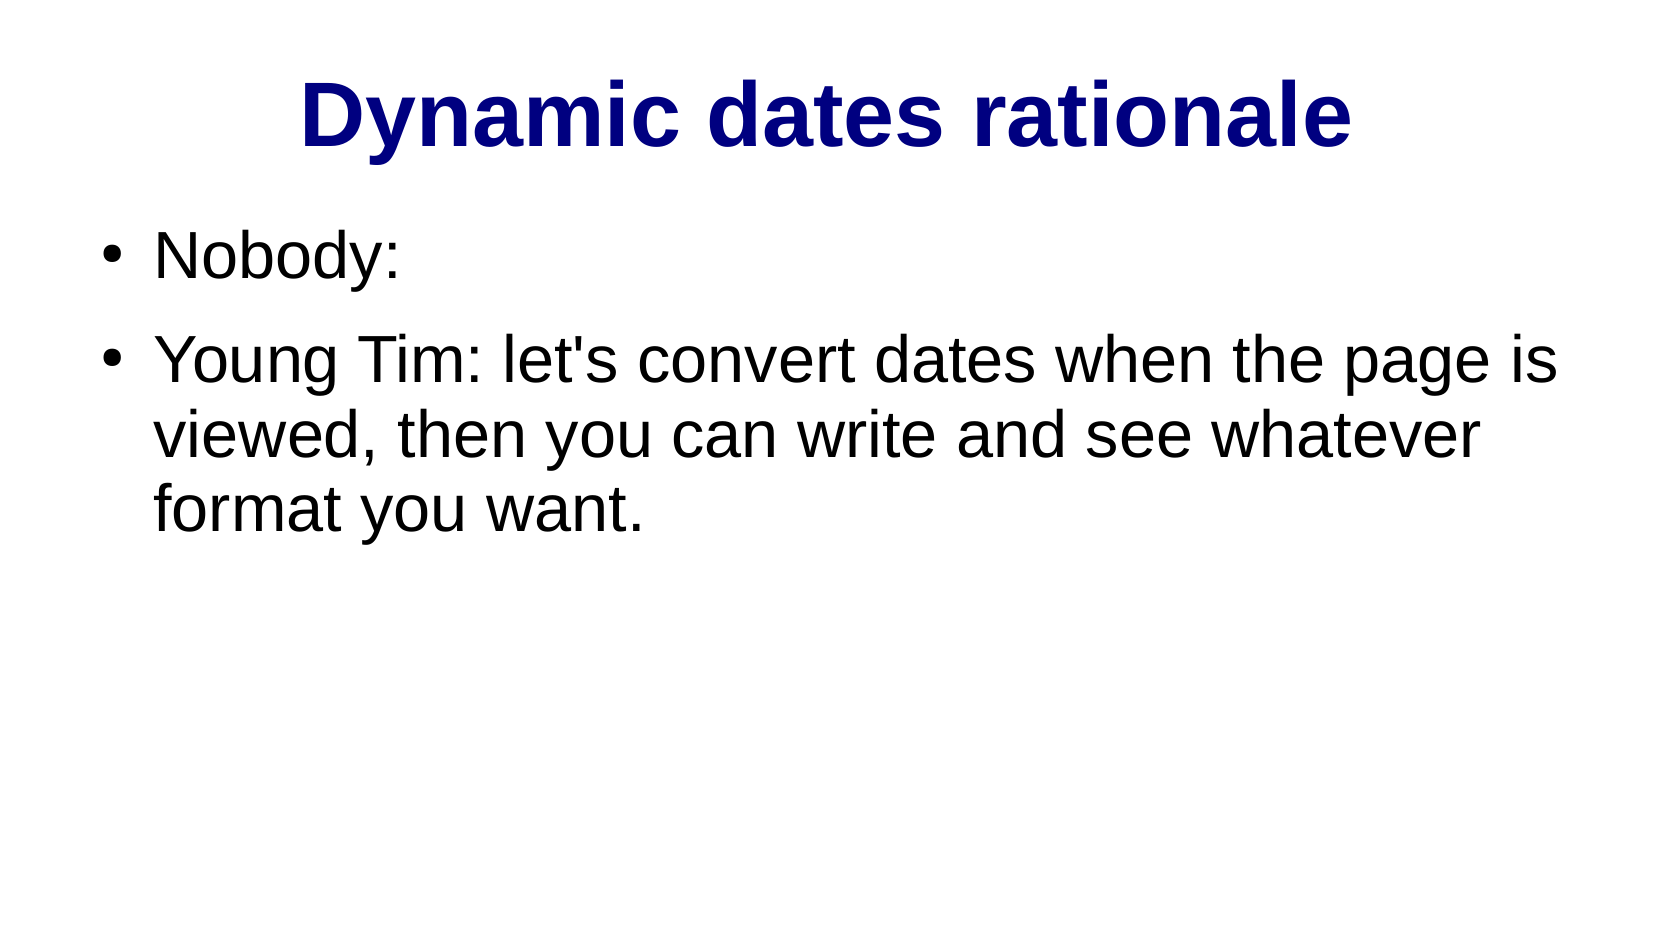

# Dynamic dates rationale
Nobody:
Young Tim: let's convert dates when the page is viewed, then you can write and see whatever format you want.